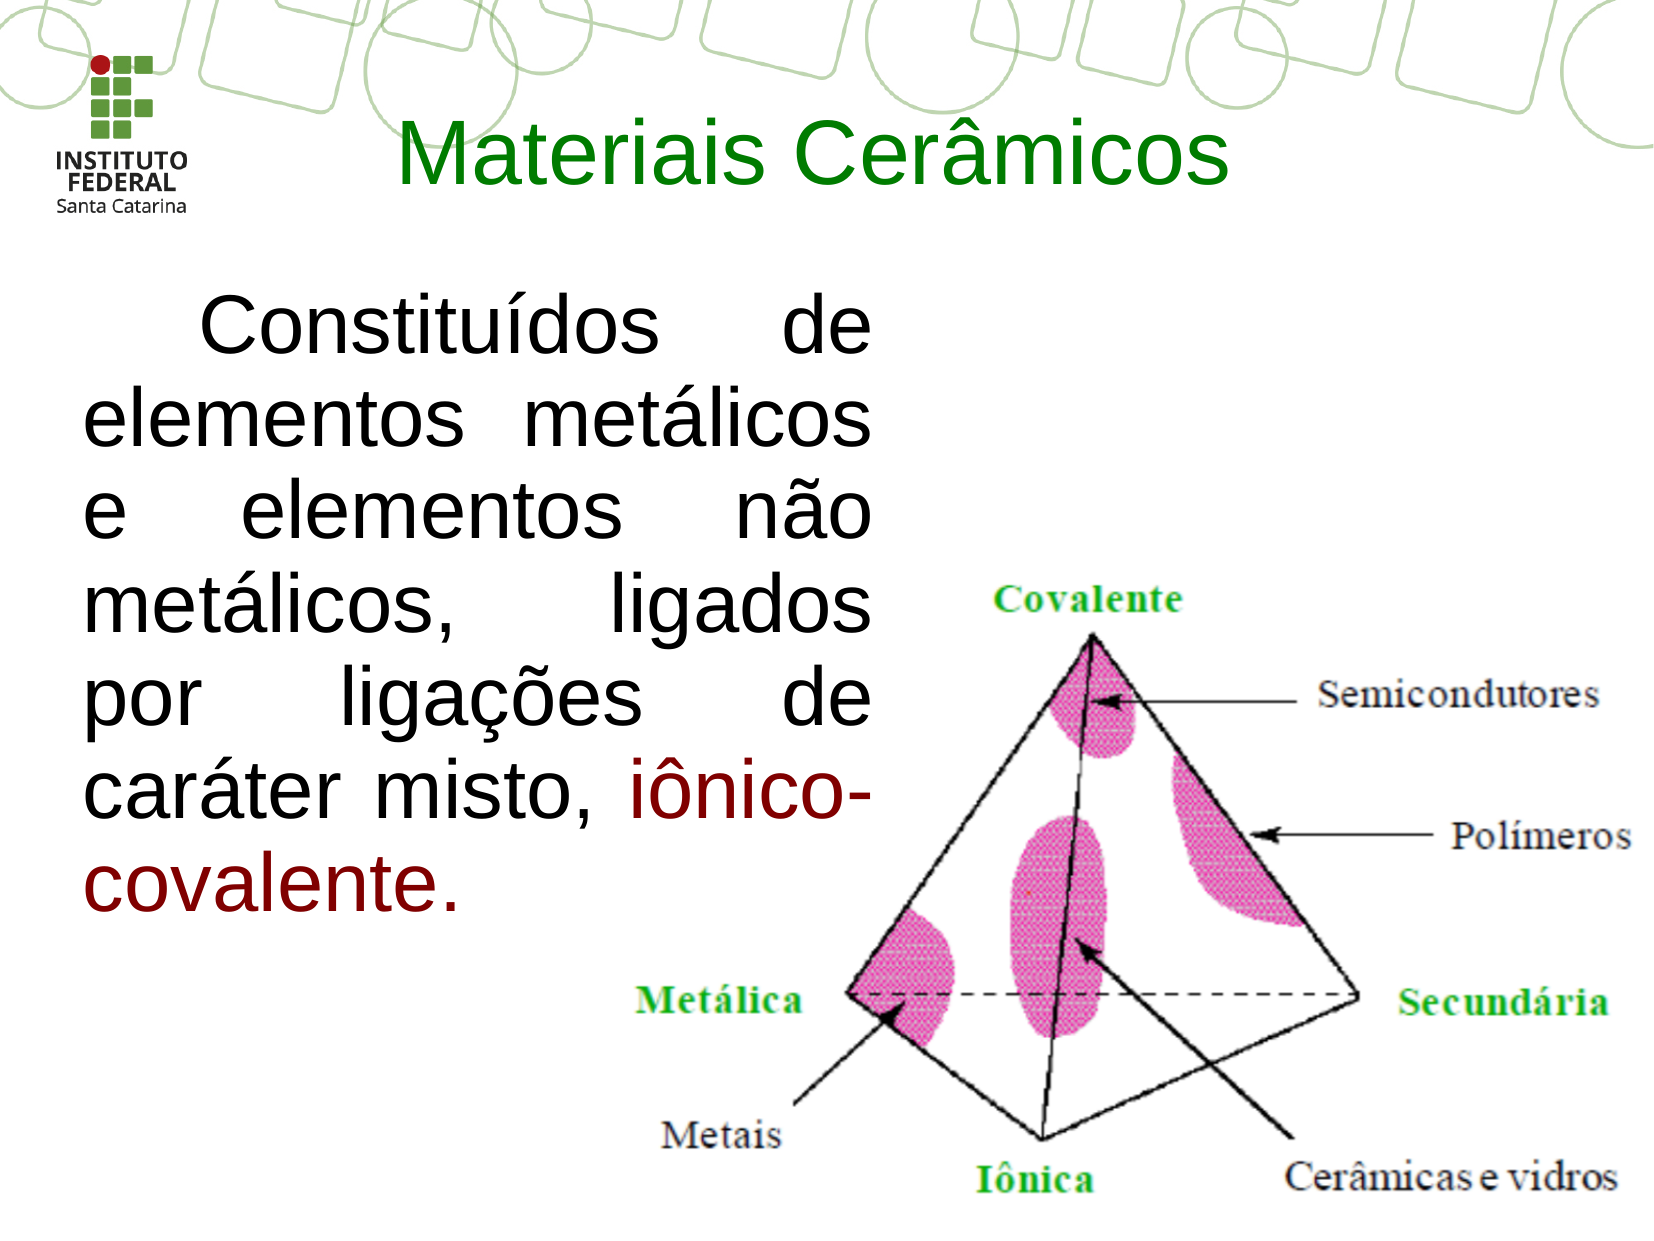

# Materiais Cerâmicos
 Constituídos de elementos metálicos e elementos não metálicos, ligados por ligações de caráter misto, iônico-covalente.